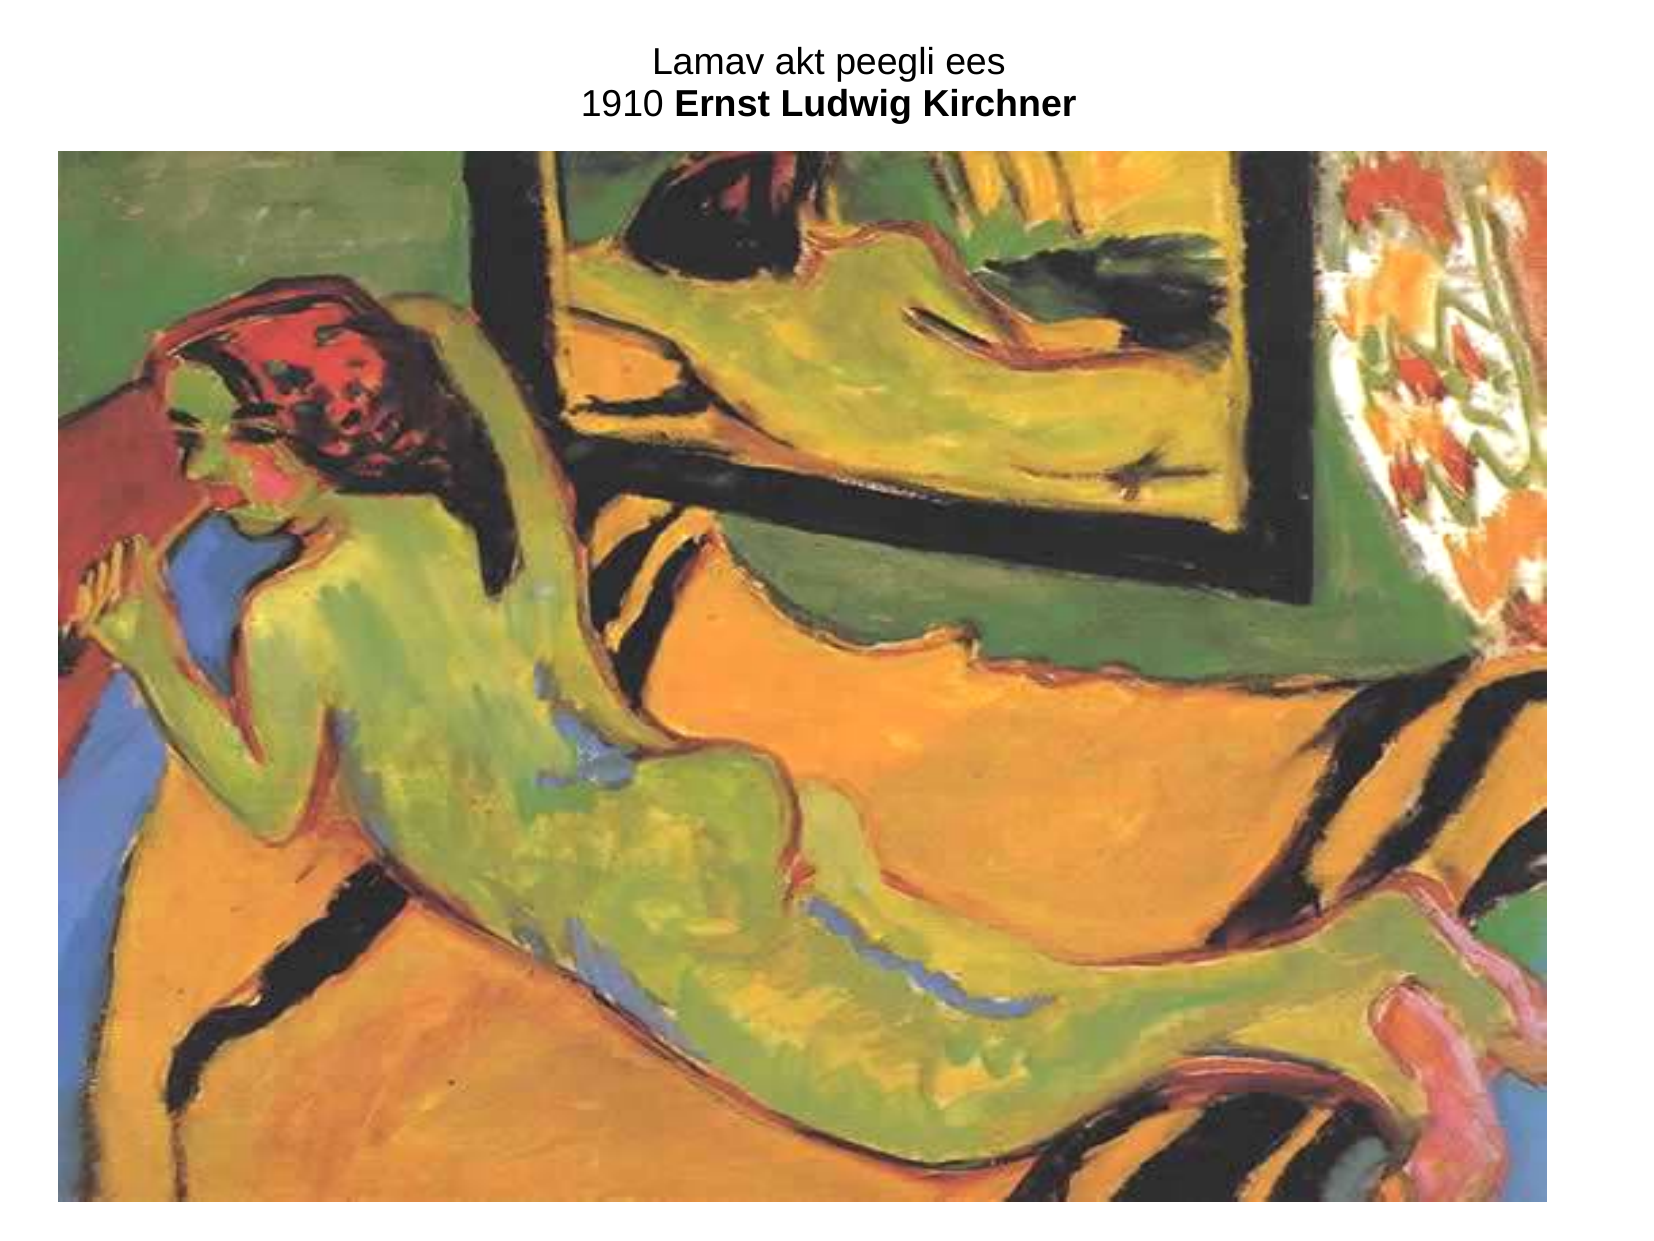

# Lamav akt peegli ees 1910 Ernst Ludwig Kirchner